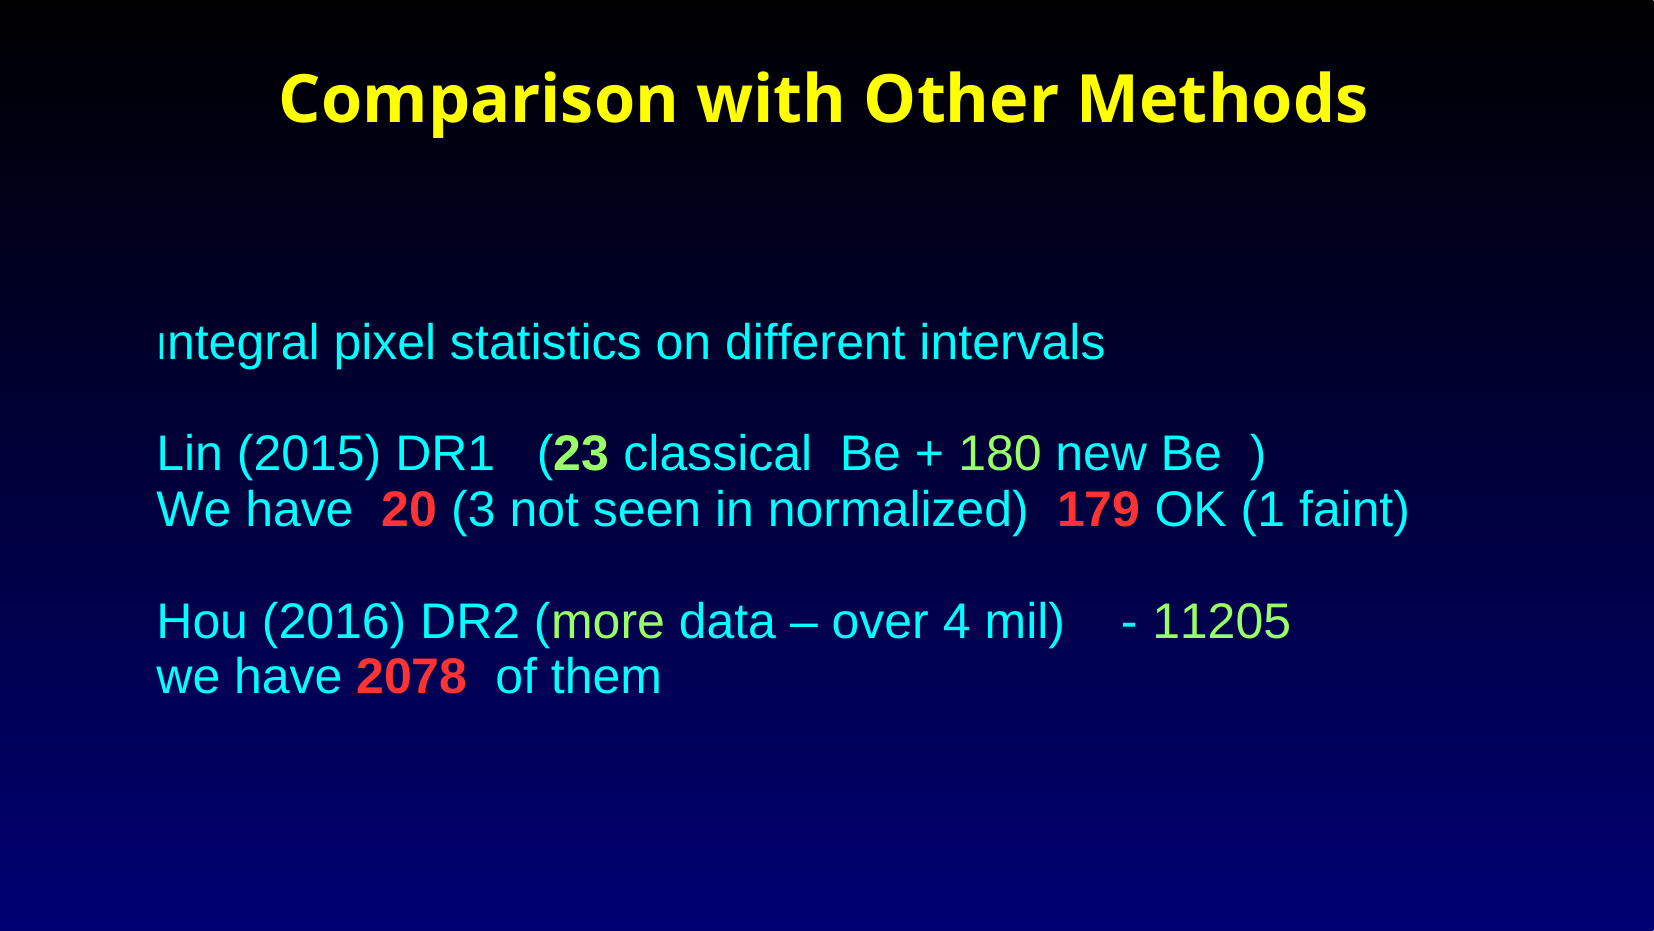

# Comparison with Other Methods
Integral pixel statistics on different intervals
Lin (2015) DR1 (23 classical Be + 180 new Be )
We have 20 (3 not seen in normalized) 179 OK (1 faint)
Hou (2016) DR2 (more data – over 4 mil) - 11205
we have 2078 of them